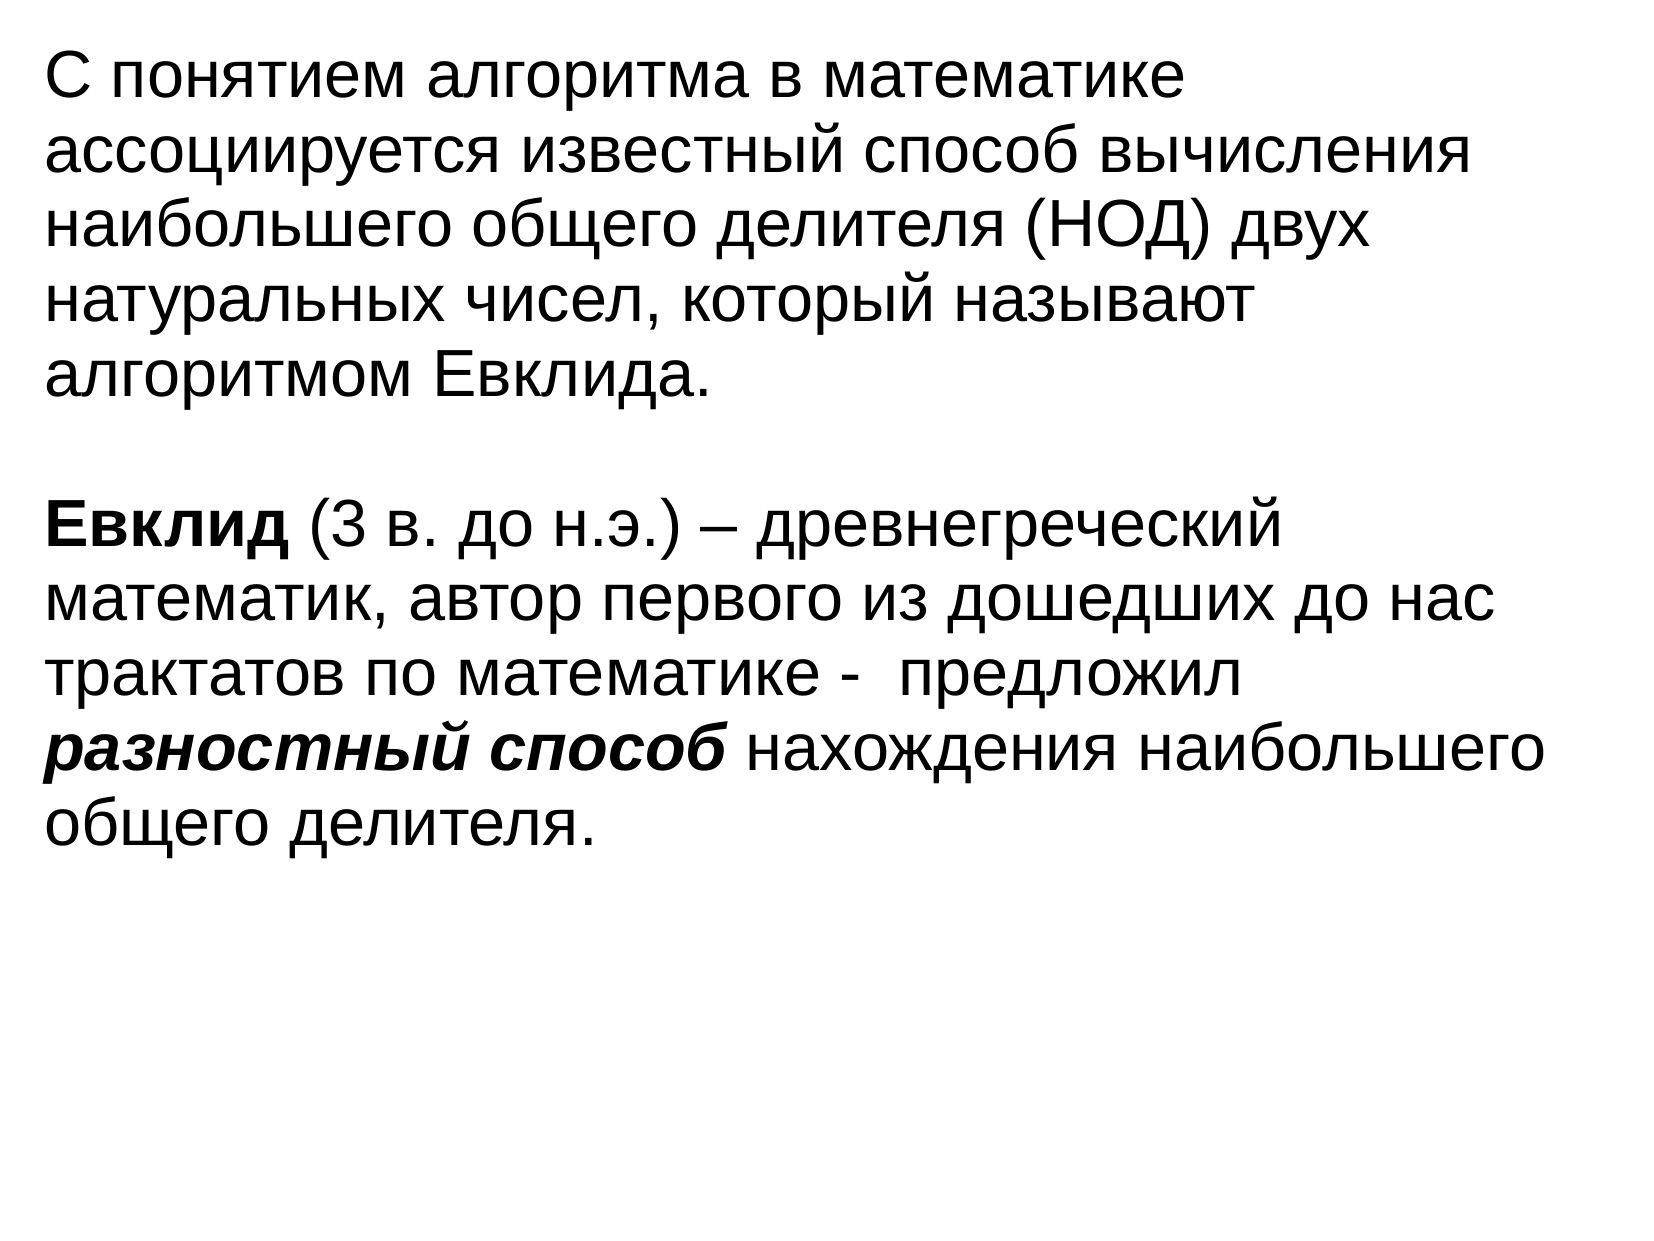

С понятием алгоритма в математике ассоциируется известный способ вычисления наибольшего общего делителя (НОД) двух натуральных чисел, который называют алгоритмом Евклида.
Евклид (3 в. до н.э.) – древнегреческий математик, автор первого из дошедших до нас трактатов по математике - предложил разностный способ нахождения наибольшего общего делителя.